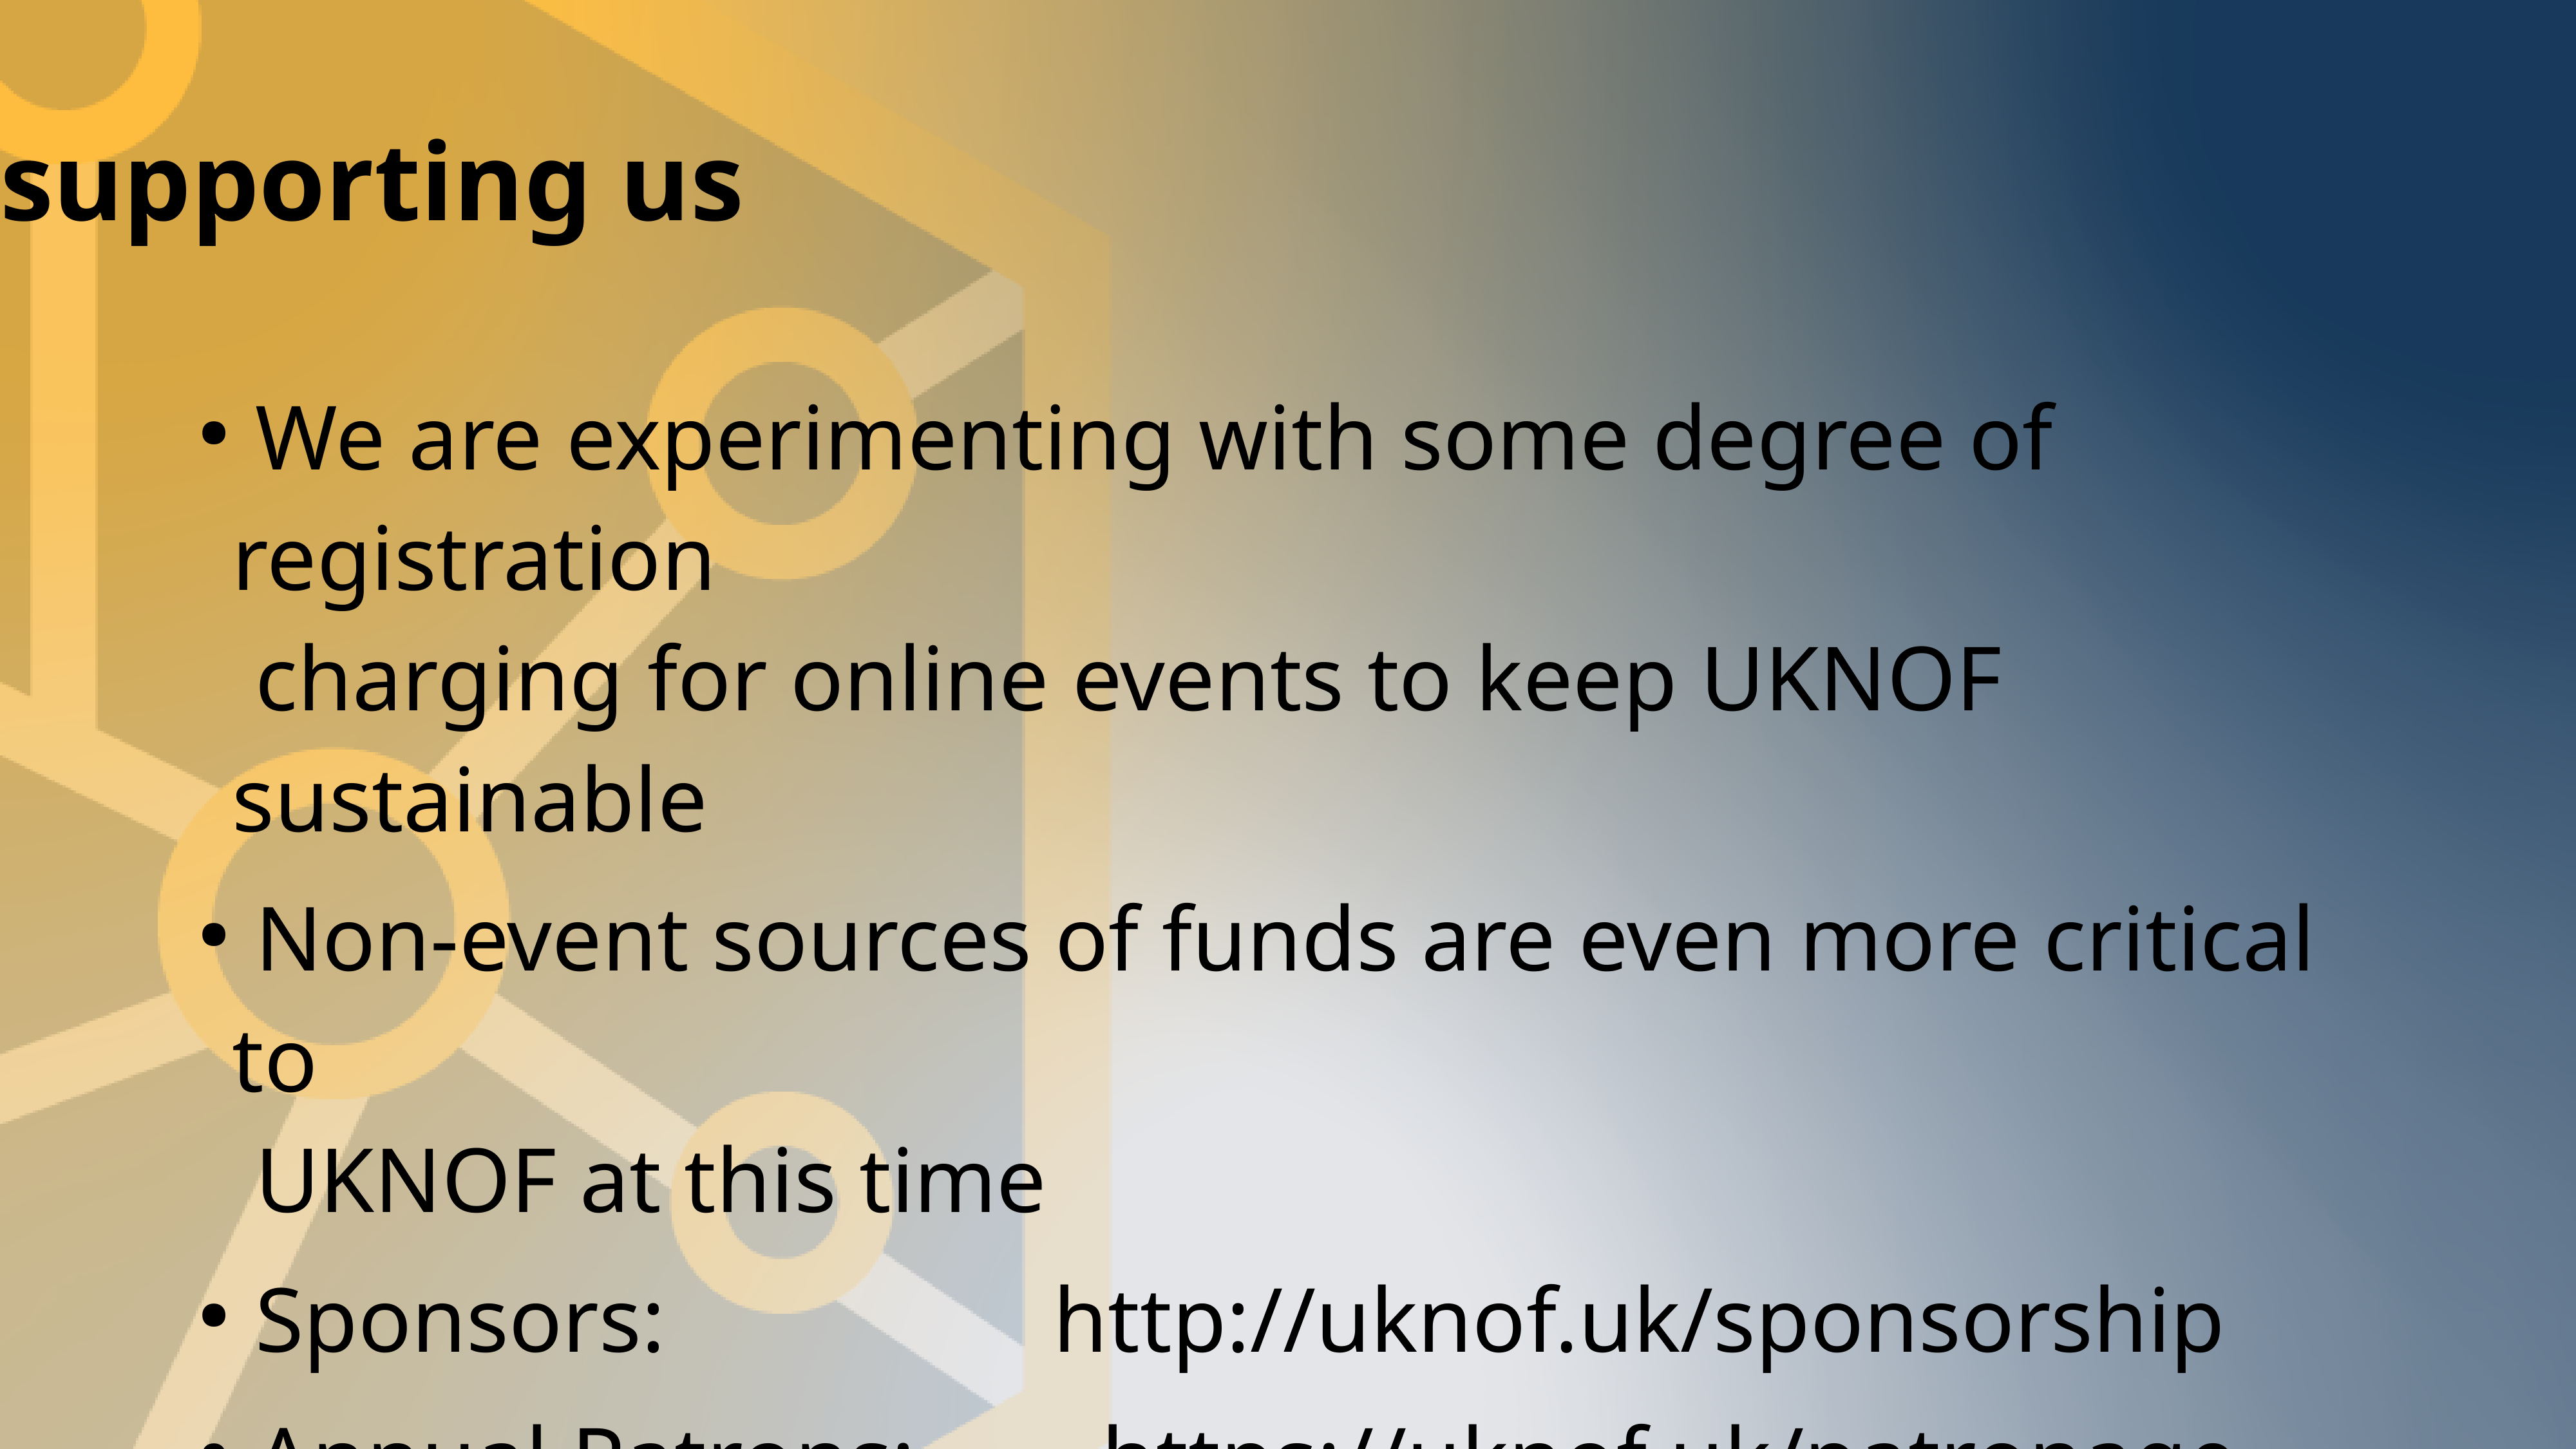

# supporting us
 We are experimenting with some degree of registration
 charging for online events to keep UKNOF sustainable
 Non-event sources of funds are even more critical to
 UKNOF at this time
 Sponsors:									http://uknof.uk/sponsorship
 Annual Patrons:				https://uknof.uk/patronage
 Individual Friends:		https://uknof.uk/friends
 Always looking for Speakers !